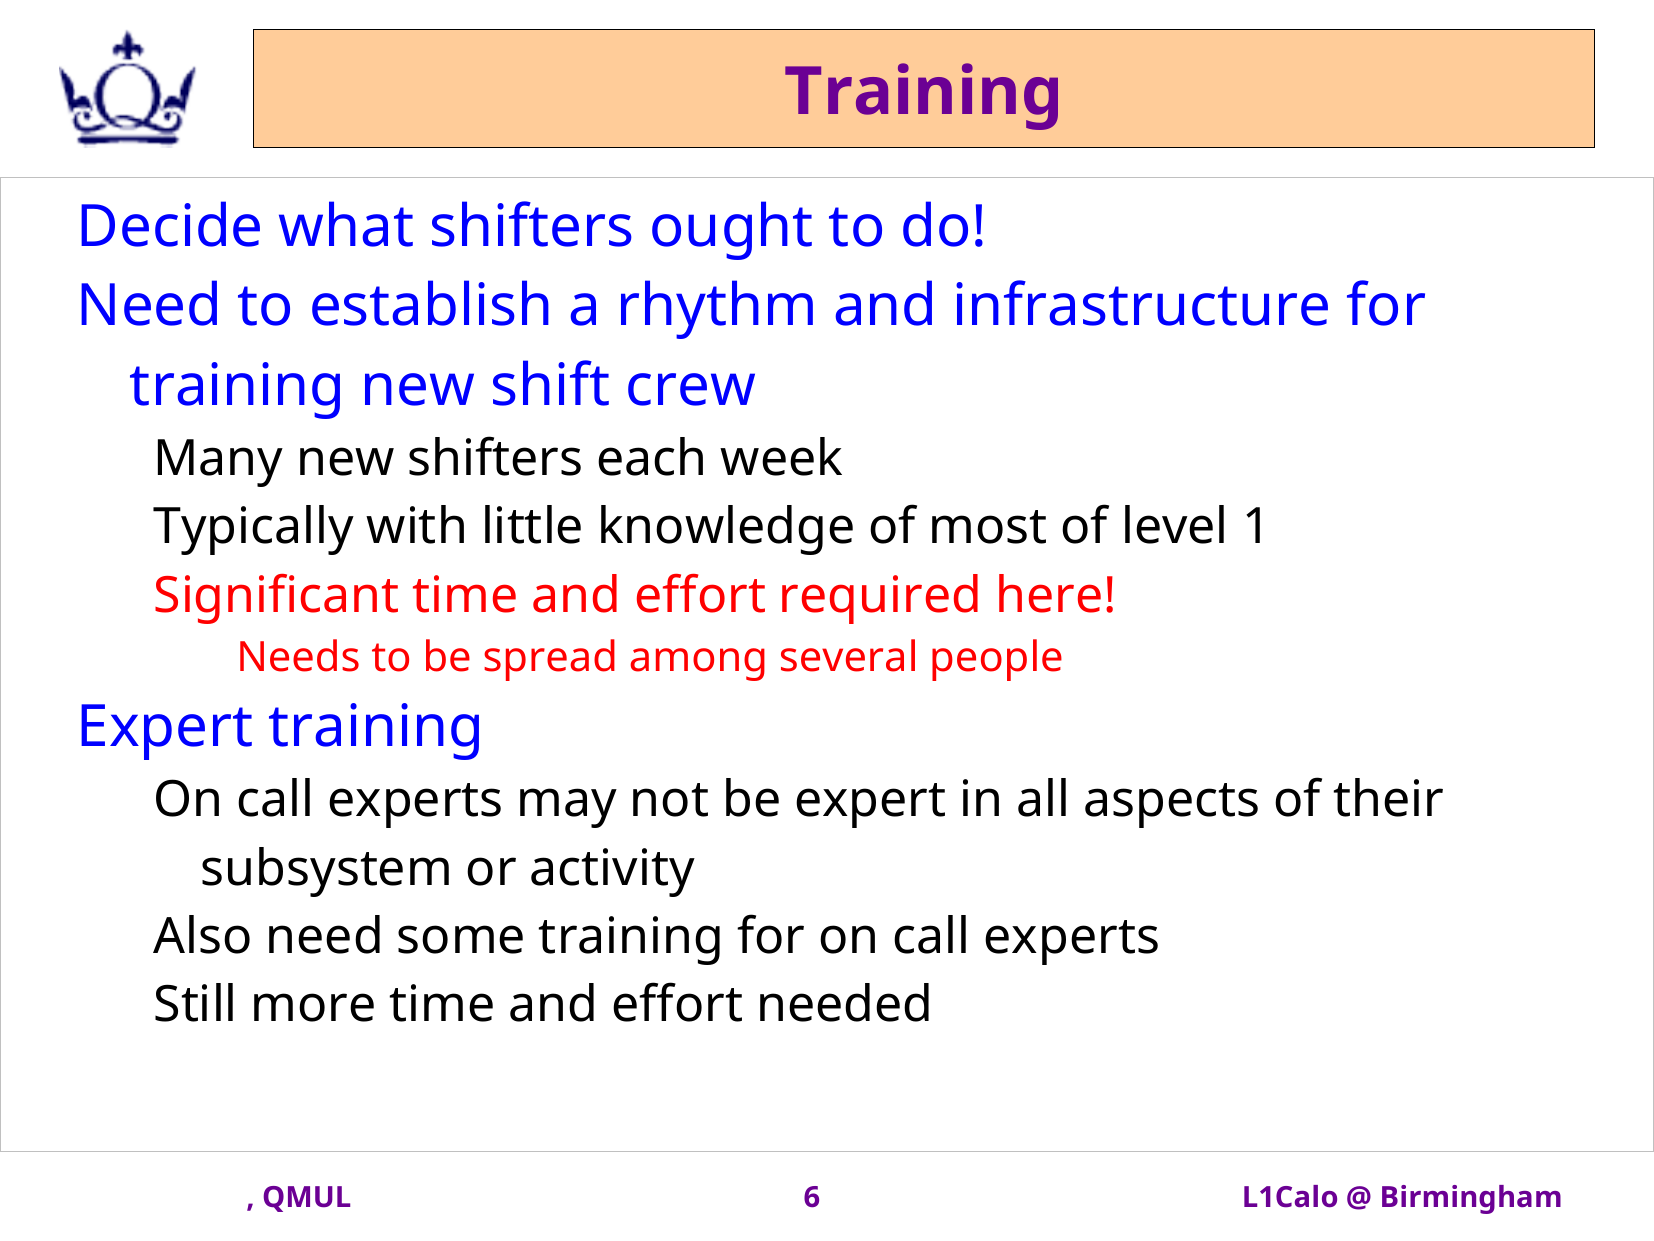

# Training
Decide what shifters ought to do!
Need to establish a rhythm and infrastructure for training new shift crew
Many new shifters each week
Typically with little knowledge of most of level 1
Significant time and effort required here!
Needs to be spread among several people
Expert training
On call experts may not be expert in all aspects of their subsystem or activity
Also need some training for on call experts
Still more time and effort needed